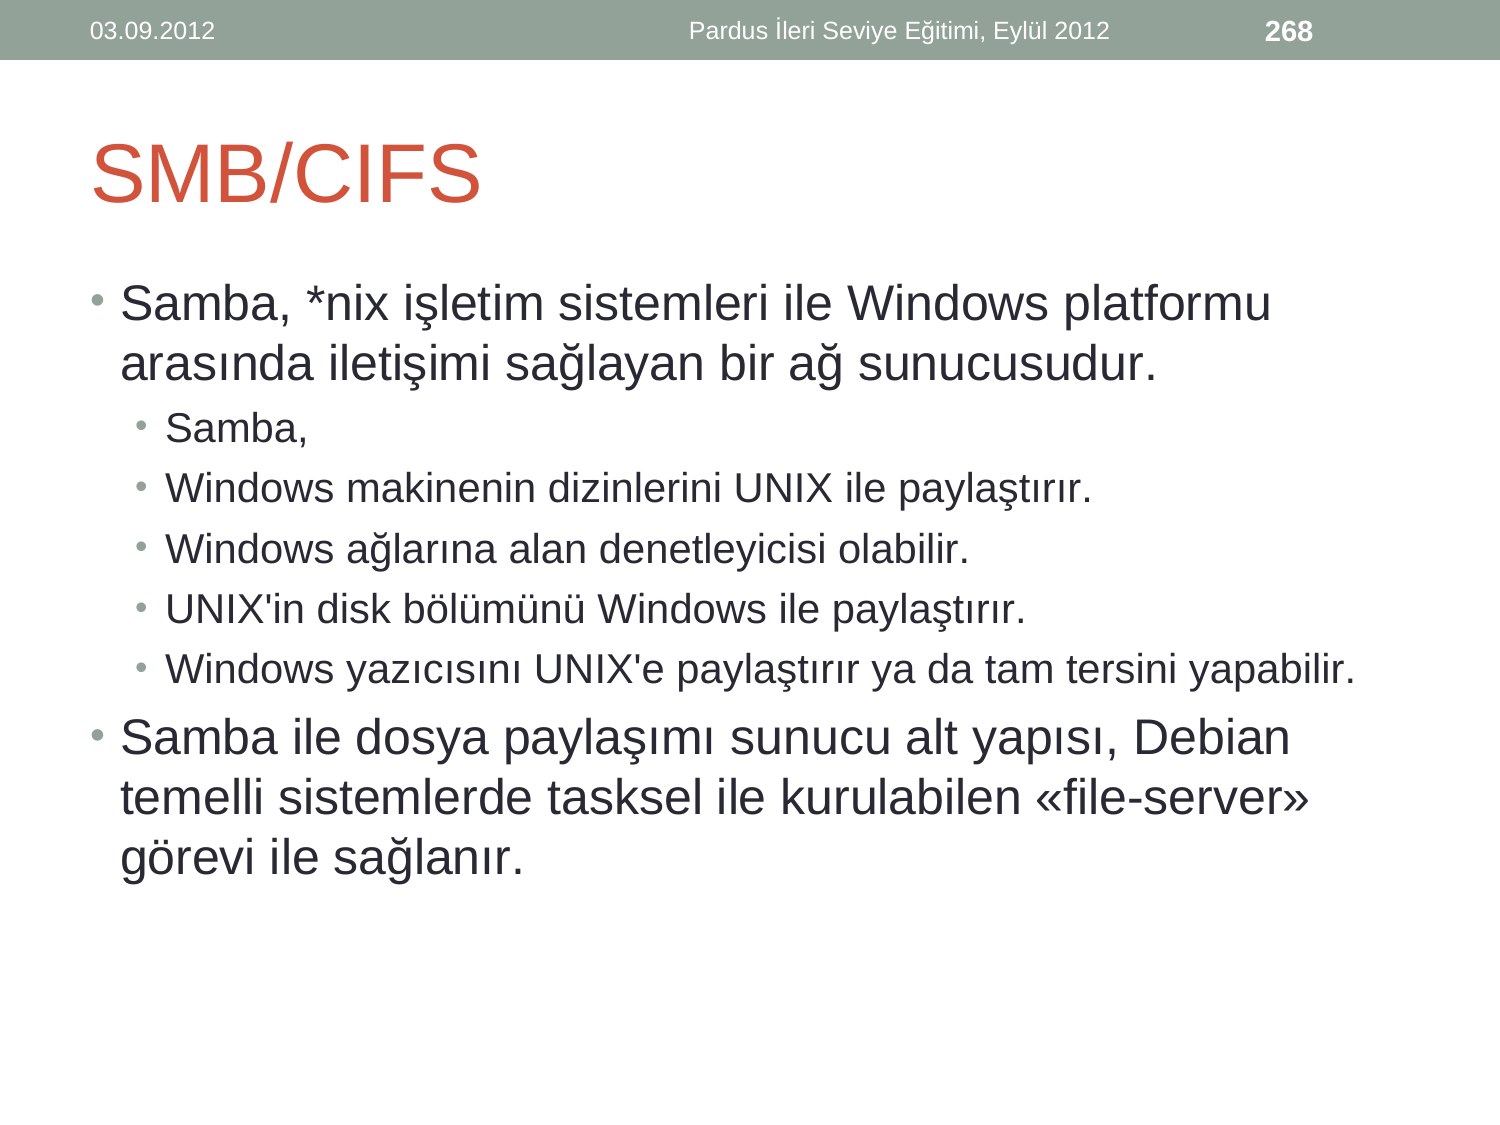

03.09.2012
Pardus İleri Seviye Eğitimi, Eylül 2012
# SMB/CIFS
Samba, *nix işletim sistemleri ile Windows platformu arasında iletişimi sağlayan bir ağ sunucusudur.
Samba,
Windows makinenin dizinlerini UNIX ile paylaştırır.
Windows ağlarına alan denetleyicisi olabilir.
UNIX'in disk bölümünü Windows ile paylaştırır.
Windows yazıcısını UNIX'e paylaştırır ya da tam tersini yapabilir.
Samba ile dosya paylaşımı sunucu alt yapısı, Debian temelli sistemlerde tasksel ile kurulabilen «file-server» görevi ile sağlanır.